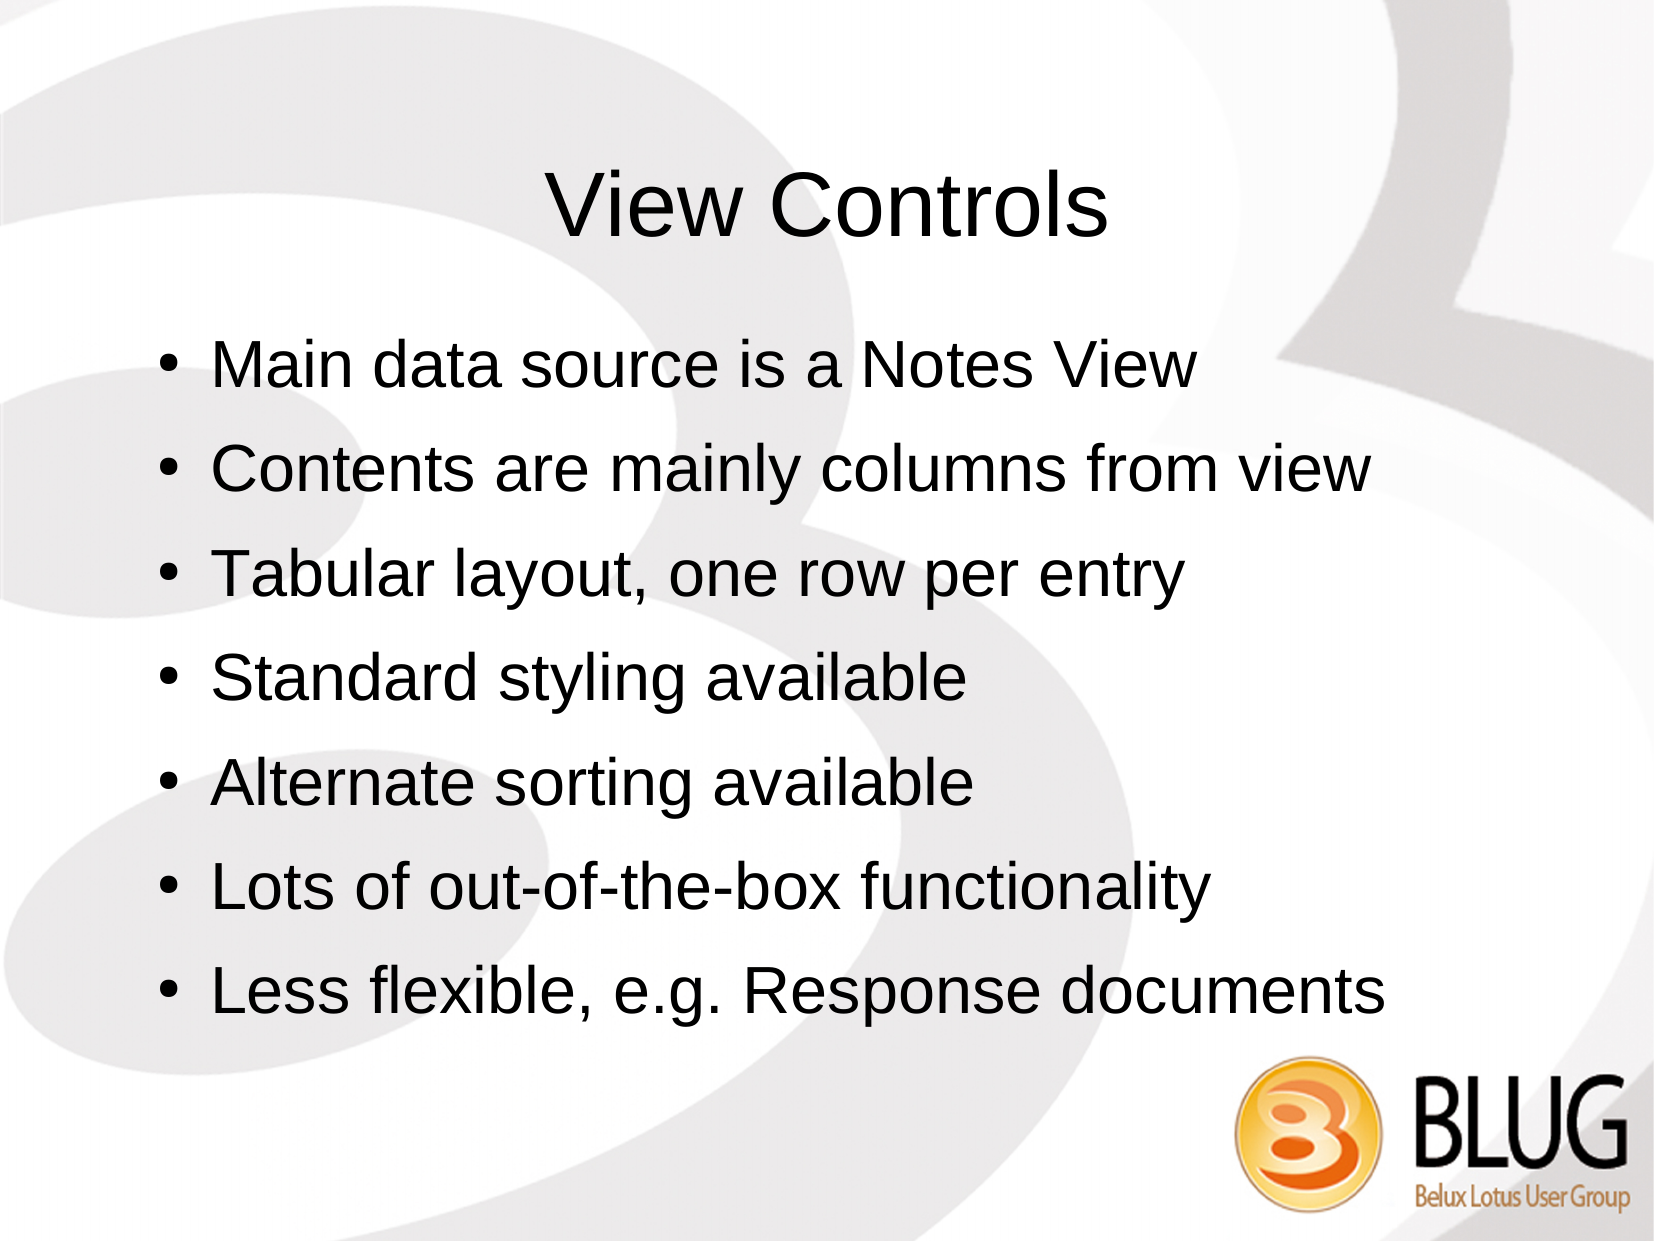

# View Controls
Main data source is a Notes View
Contents are mainly columns from view
Tabular layout, one row per entry
Standard styling available
Alternate sorting available
Lots of out-of-the-box functionality
Less flexible, e.g. Response documents